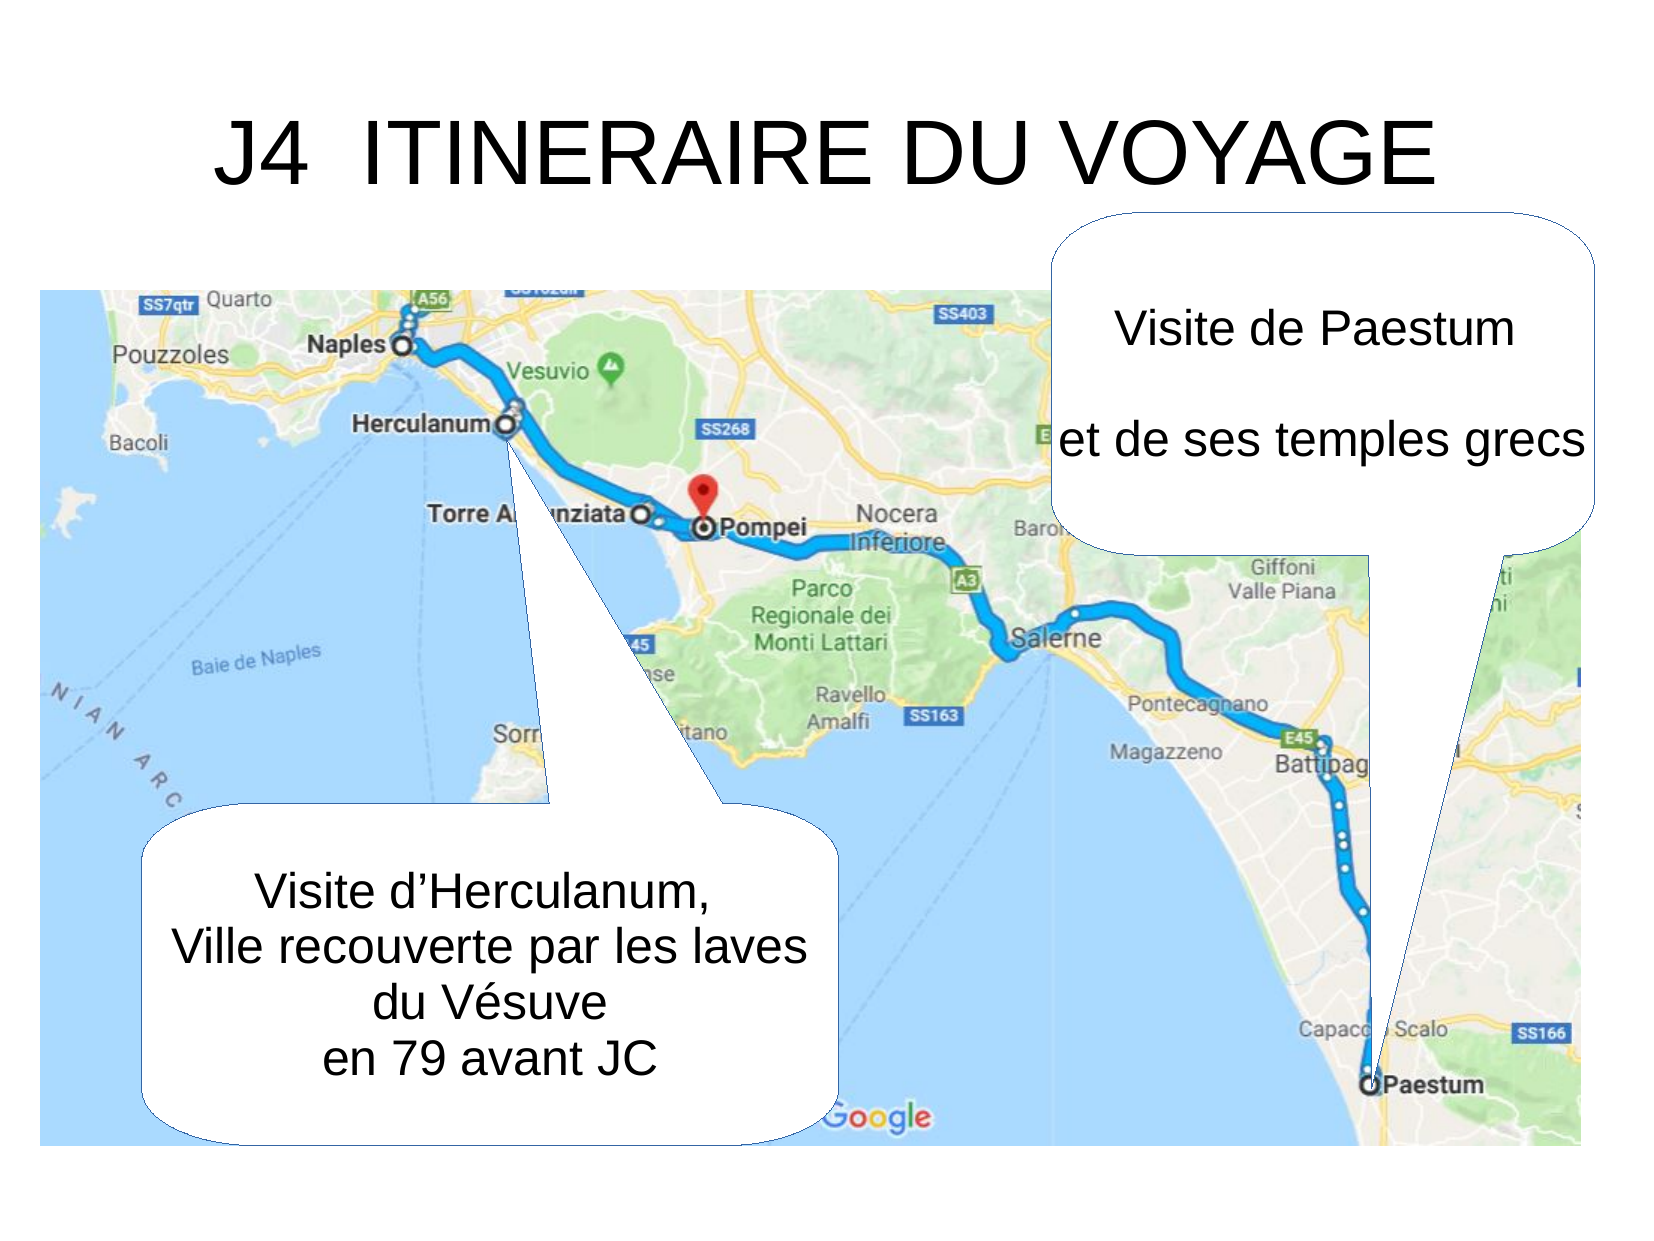

# J4 ITINERAIRE DU VOYAGE
Visite de Paestum
et de ses temples grecs
Visite d’Herculanum,
Ville recouverte par les laves
 du Vésuve
en 79 avant JC